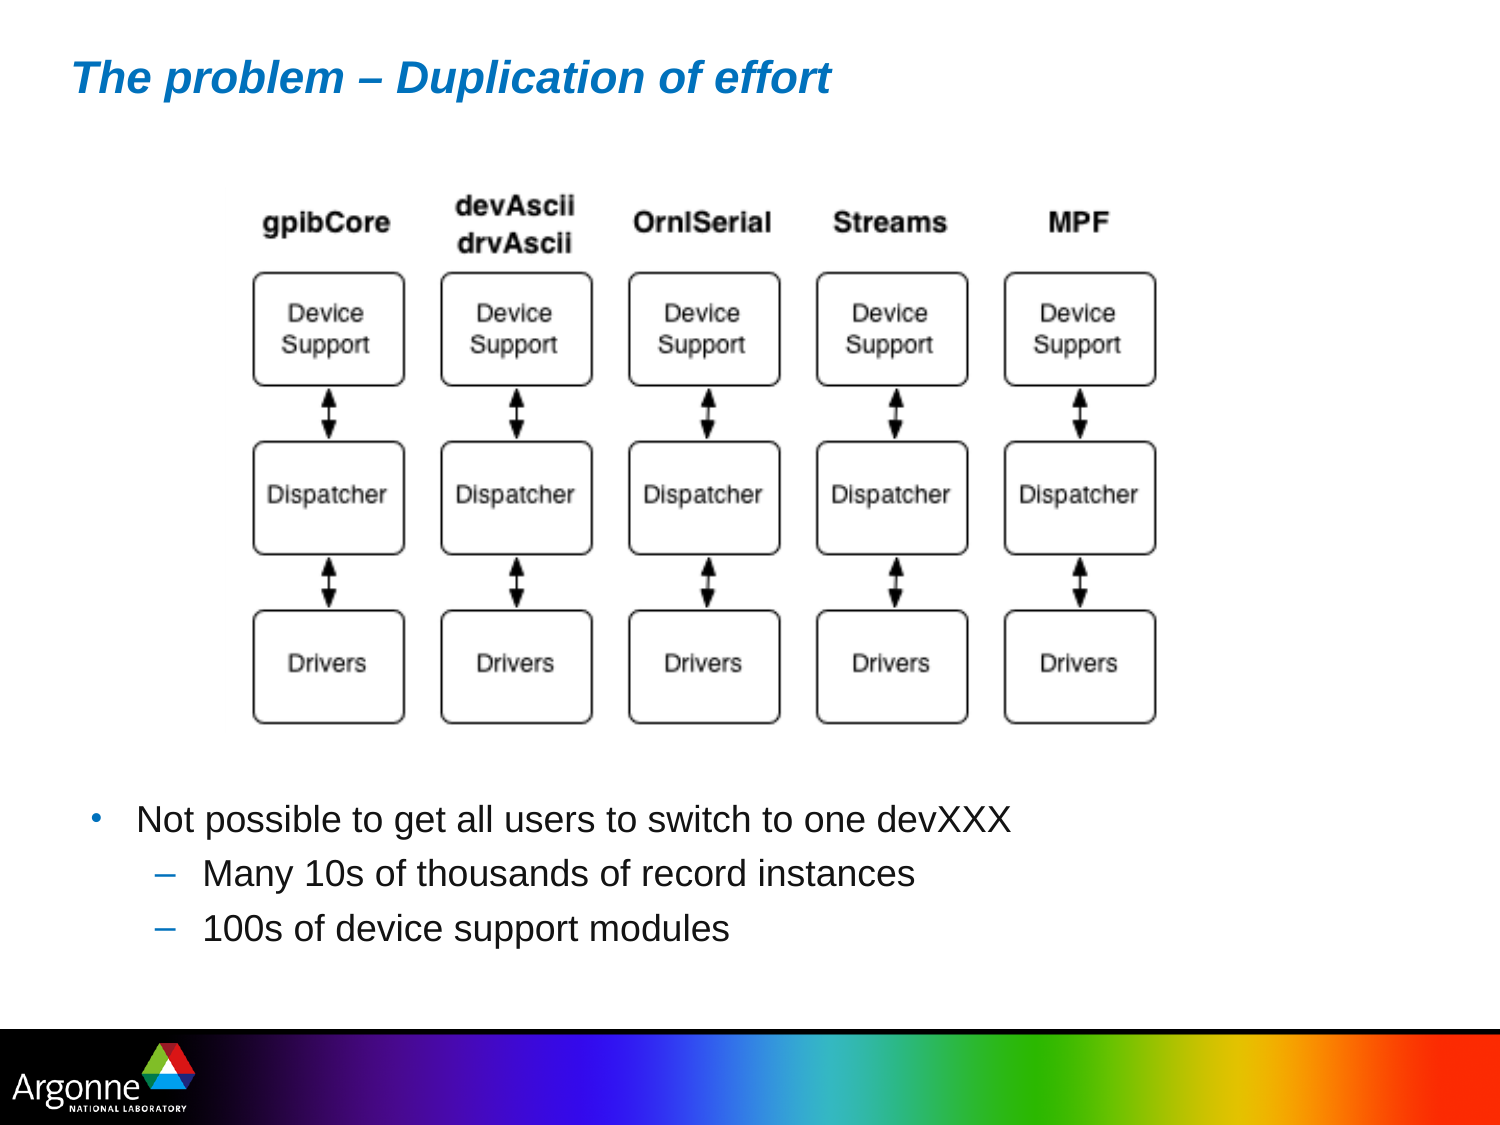

# The problem – Duplication of effort
Not possible to get all users to switch to one devXXX
Many 10s of thousands of record instances
100s of device support modules